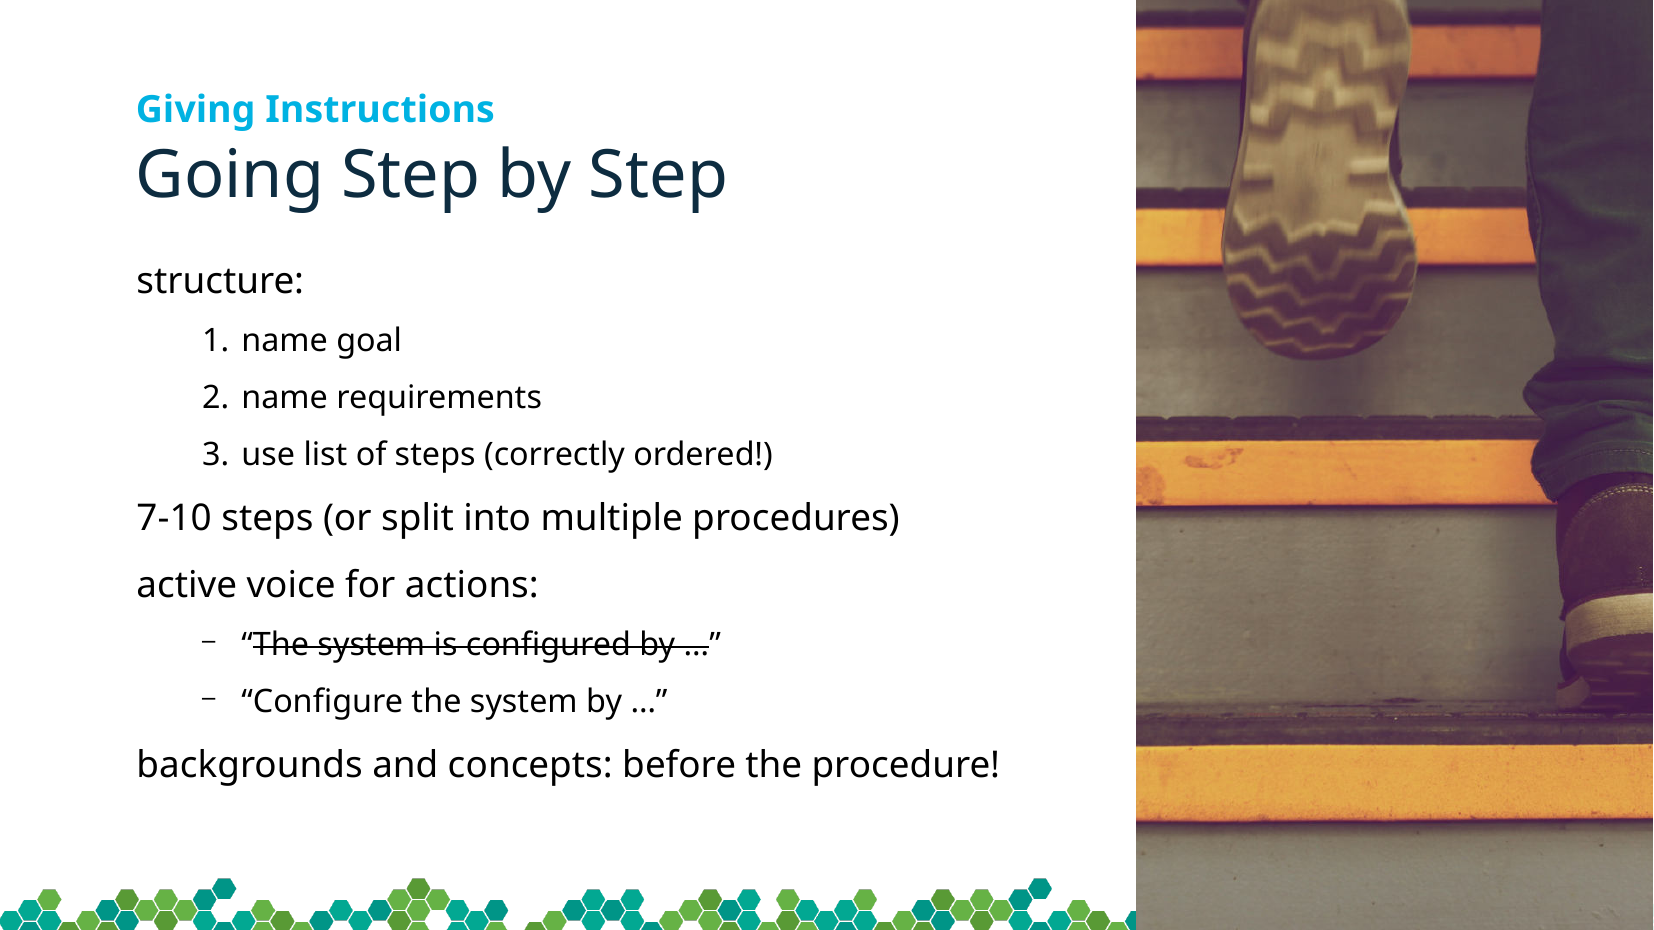

# Giving Instructions Going Step by Step
structure:
name goal
name requirements
use list of steps (correctly ordered!)
7-10 steps (or split into multiple procedures)
active voice for actions:
“The system is configured by …”
“Configure the system by …”
backgrounds and concepts: before the procedure!